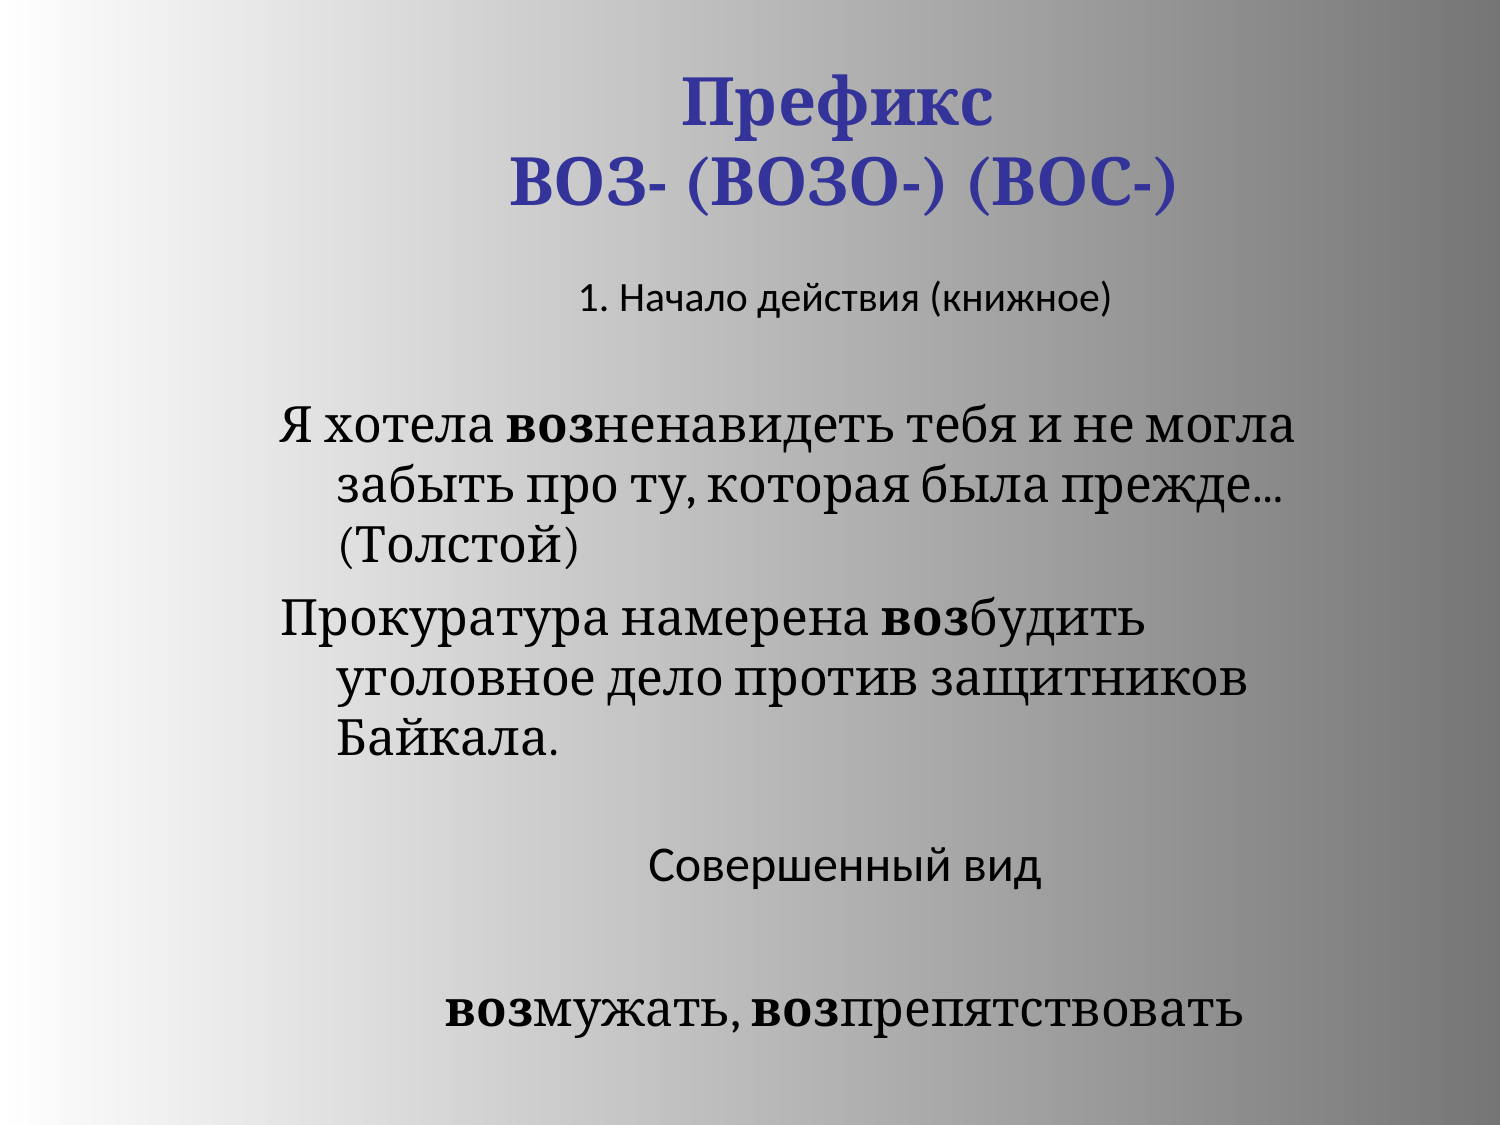

# Префикс ВОЗ- (ВОЗО-) (ВОС-)
1. Начало действия (книжное)
Я хотела возненавидеть тебя и не могла забыть про ту, которая была прежде... (Толстой)
Прокуратура намерена возбудить уголовное дело против защитников Байкала.
Совершенный вид
возмужать, возпрепятствовать